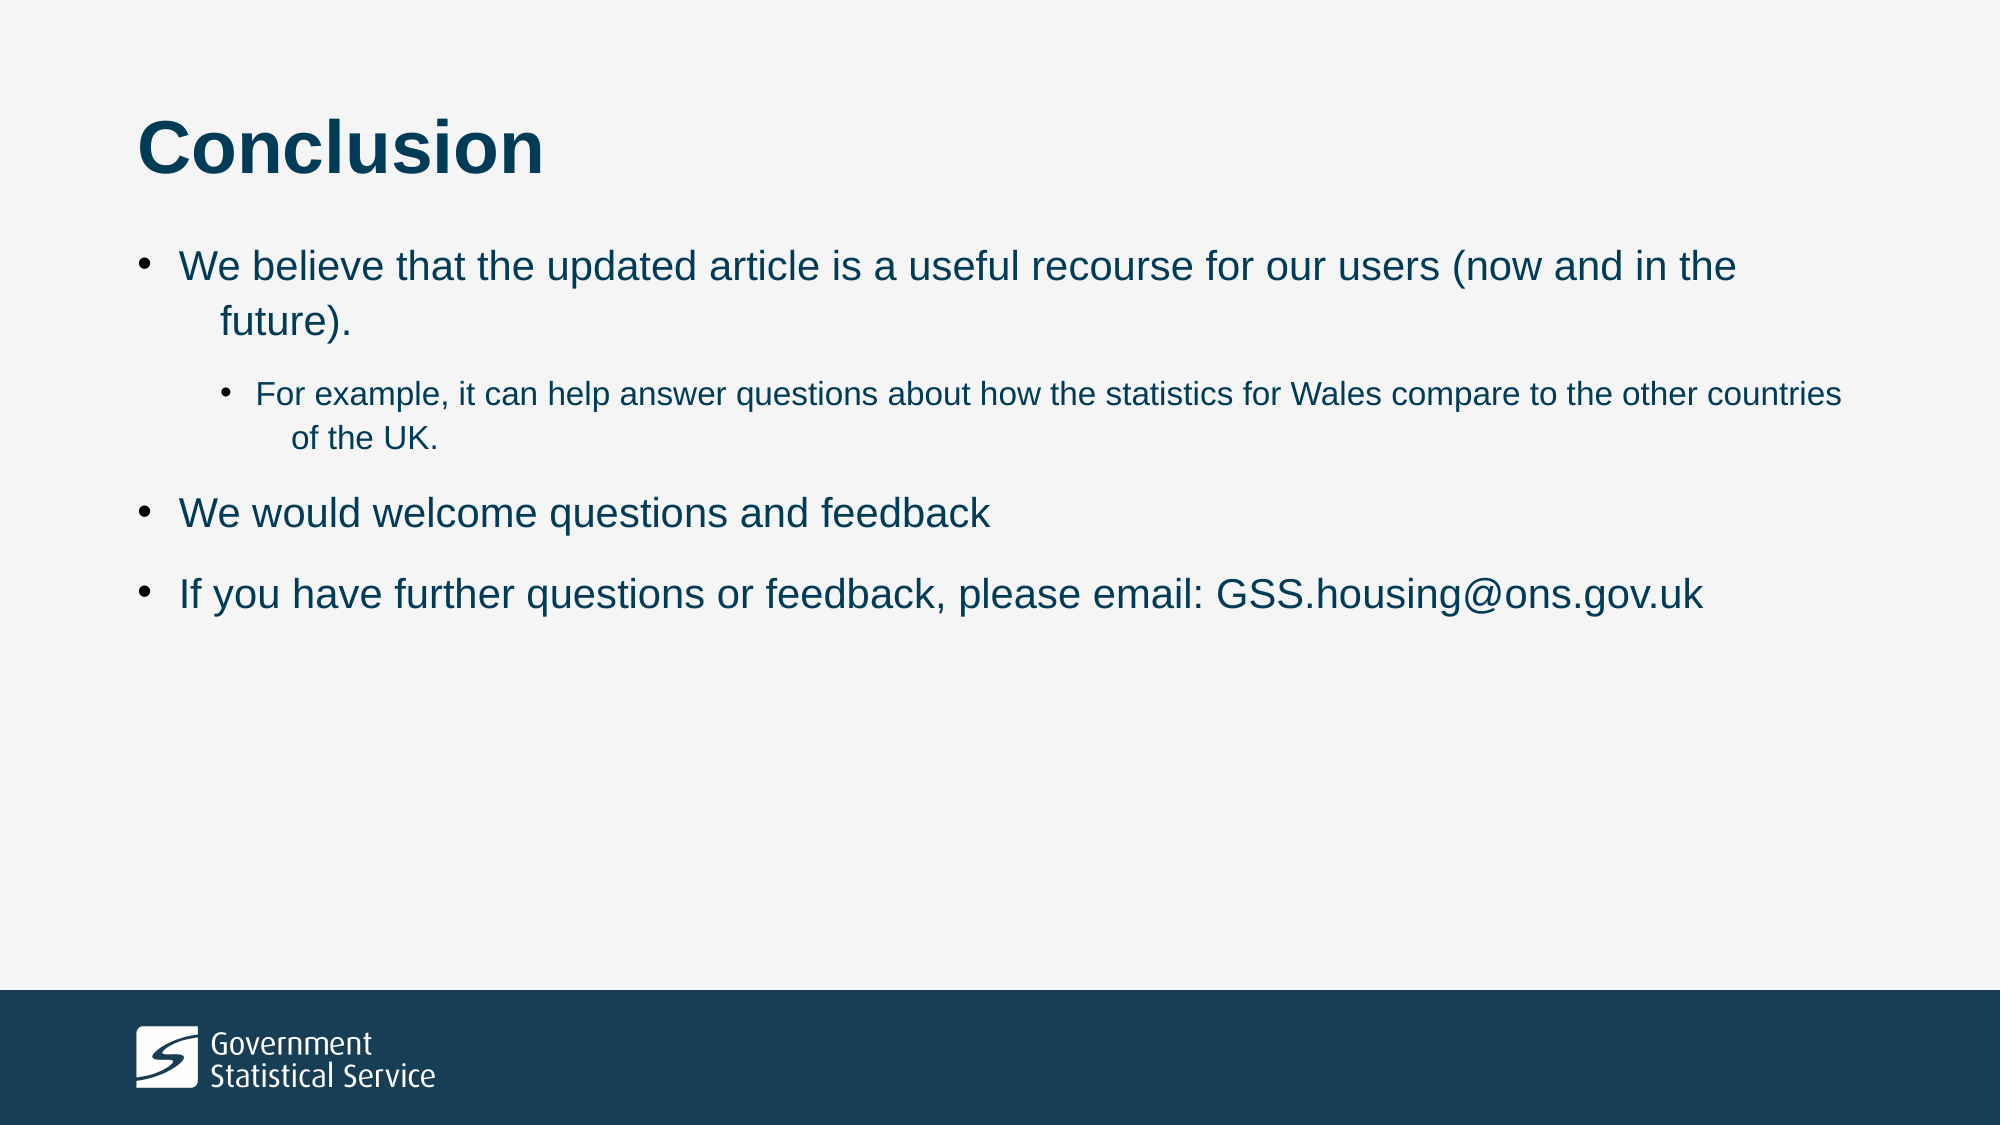

# Conclusion
We believe that the updated article is a useful recourse for our users (now and in the future).
For example, it can help answer questions about how the statistics for Wales compare to the other countries of the UK.
We would welcome questions and feedback
If you have further questions or feedback, please email: GSS.housing@ons.gov.uk